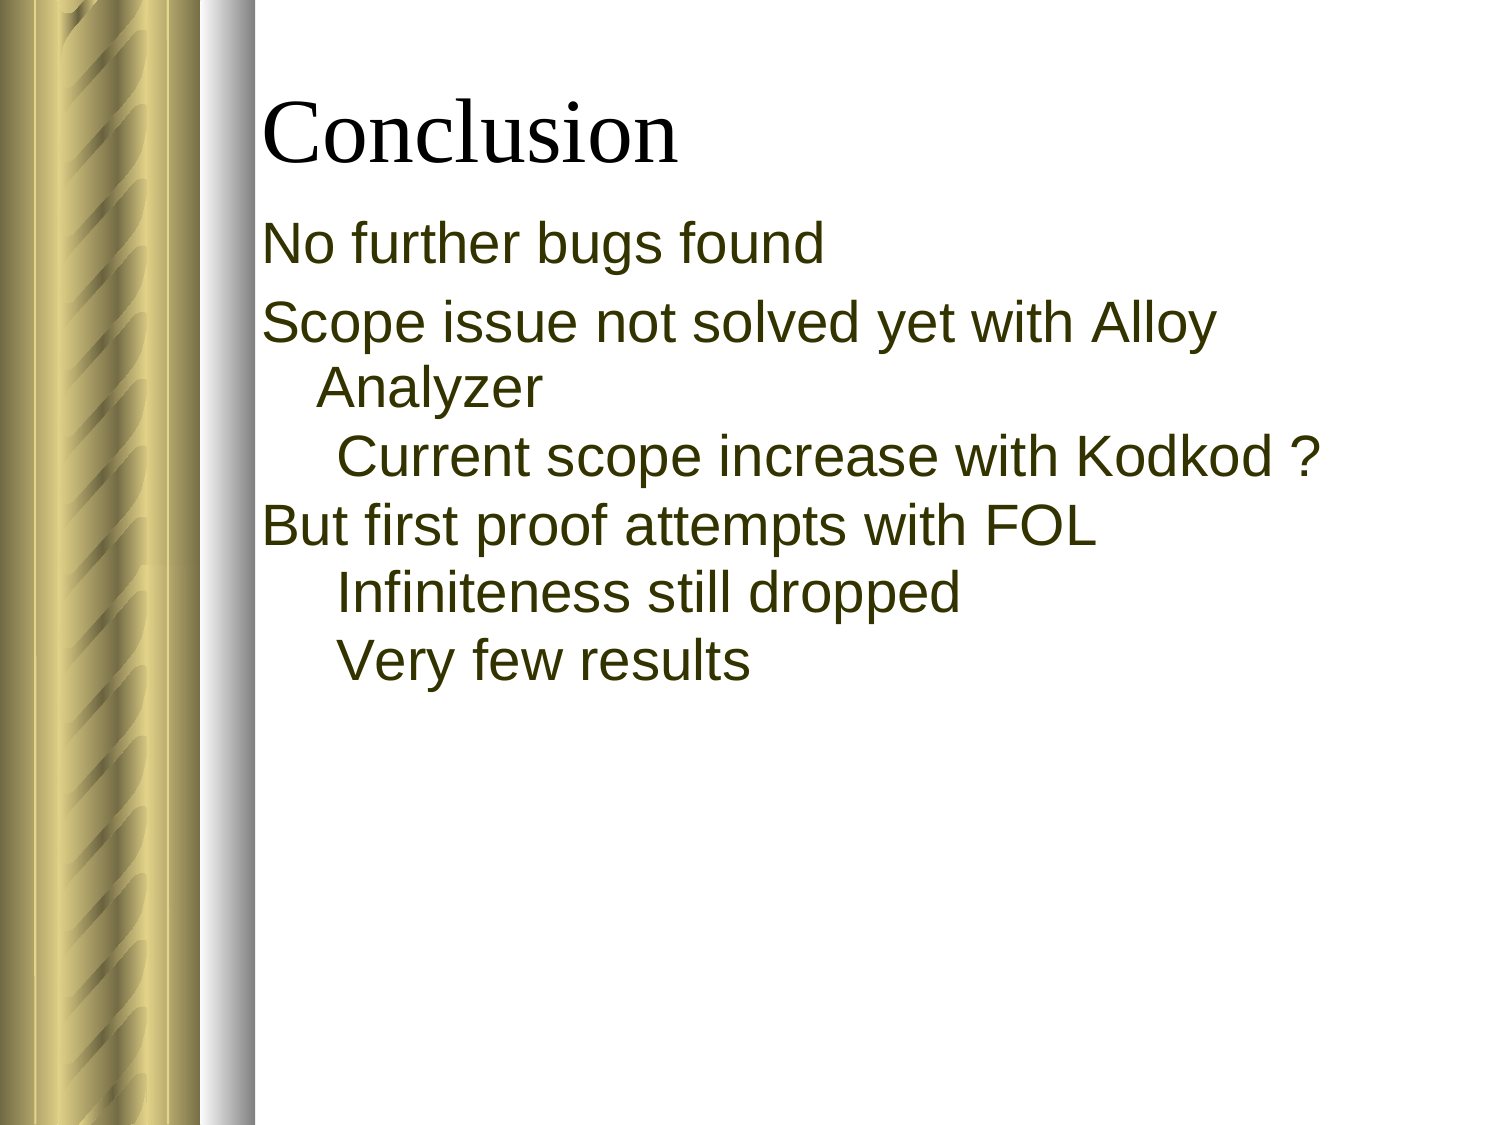

# Conclusion
No further bugs found
Scope issue not solved yet with Alloy Analyzer
Current scope increase with Kodkod ?
But first proof attempts with FOL
Infiniteness still dropped
Very few results